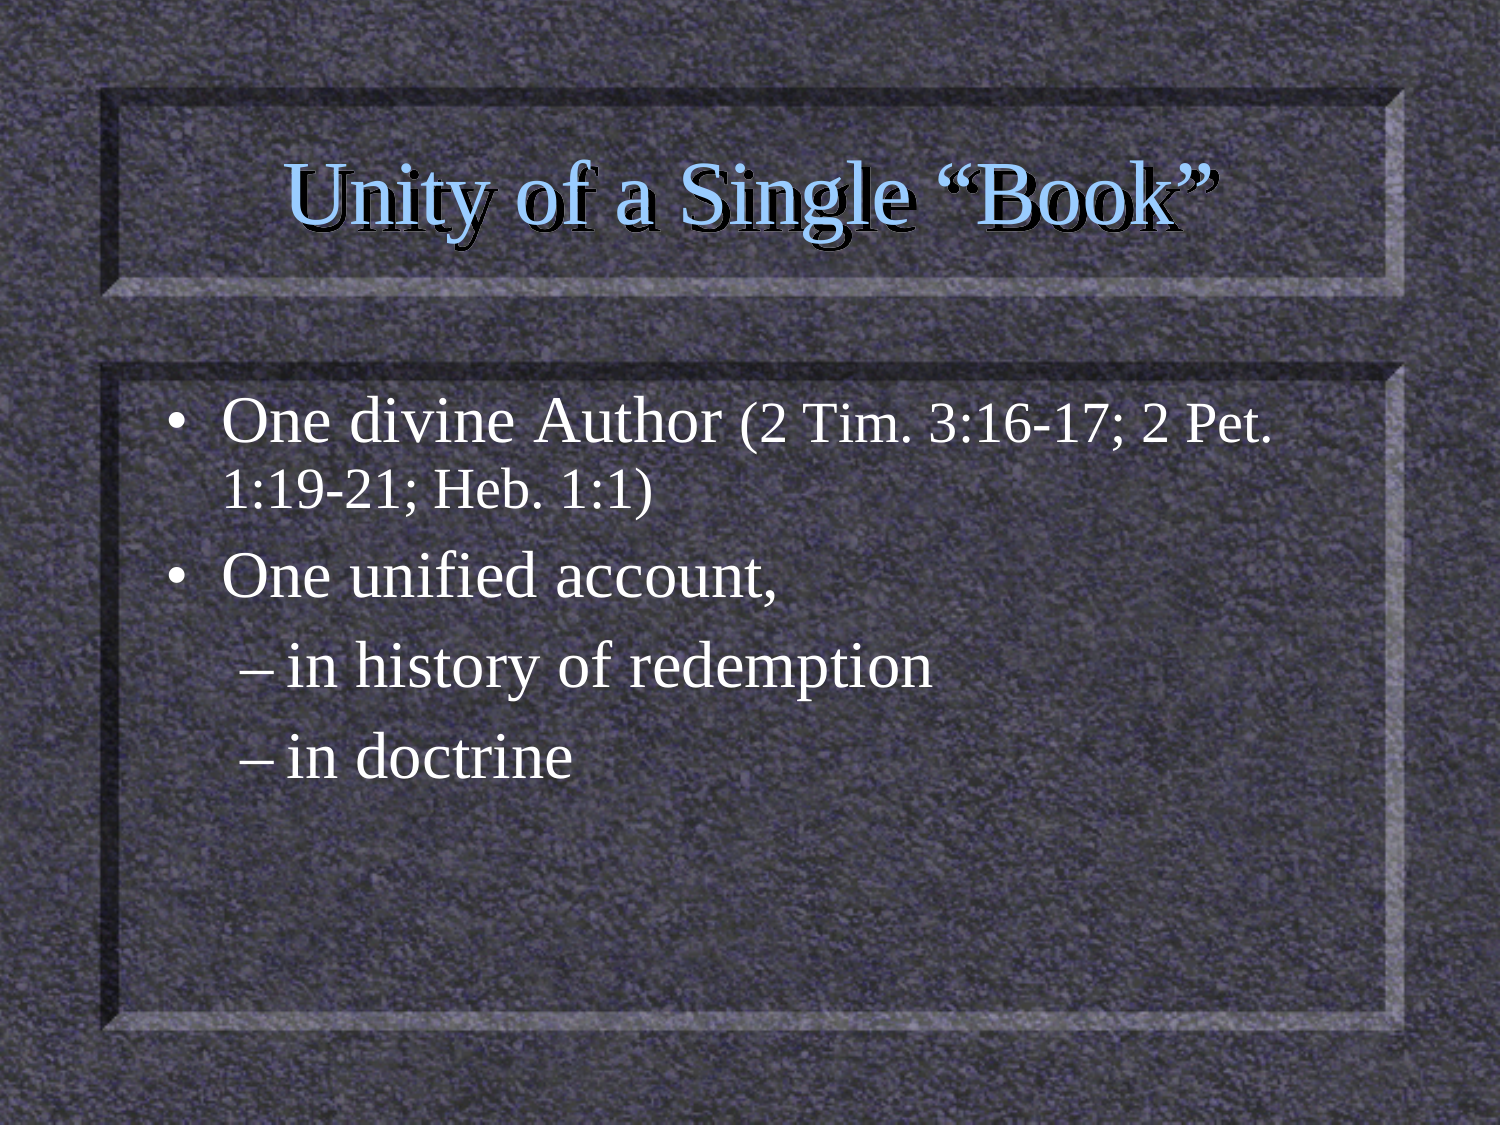

# Unity of a Single “Book”
One divine Author (2 Tim. 3:16-17; 2 Pet. 1:19-21; Heb. 1:1)
One unified account,
in history of redemption
in doctrine